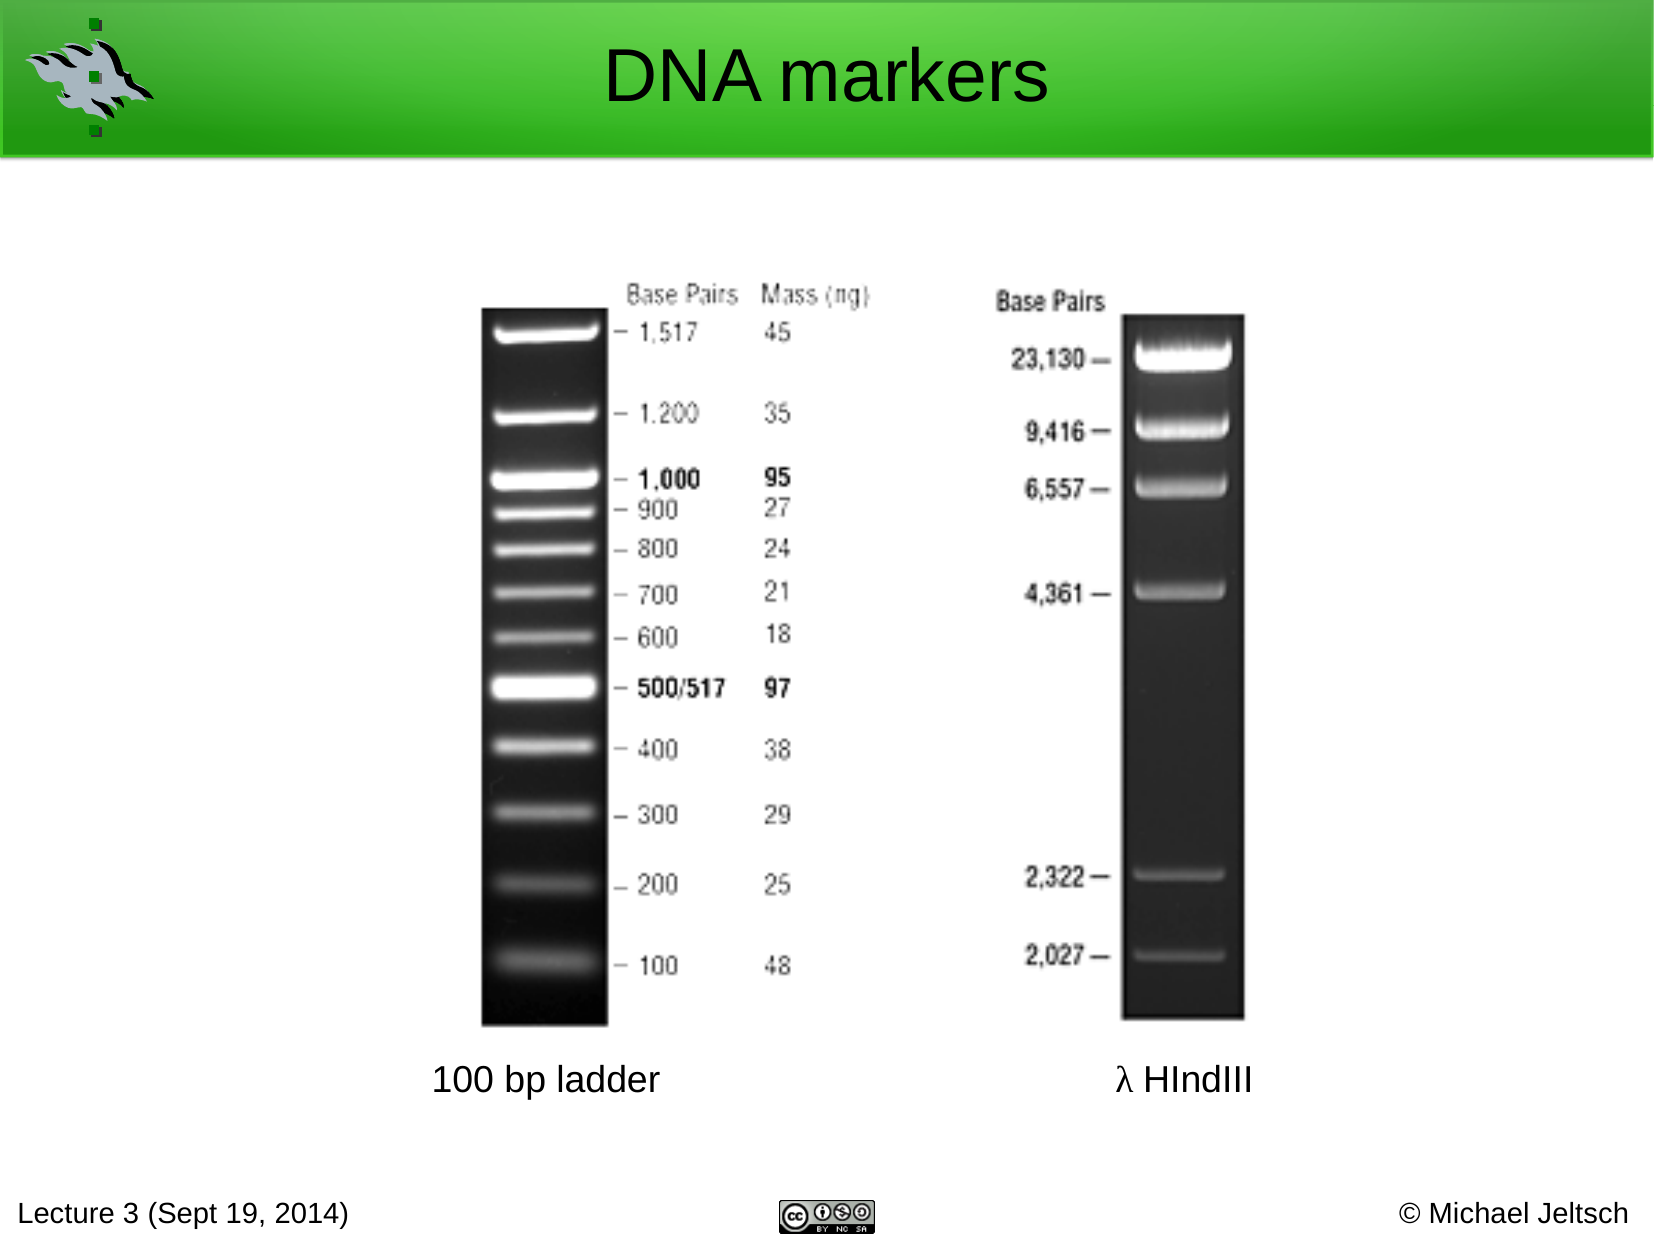

# DNA markers
100 bp ladder
λ HIndIII